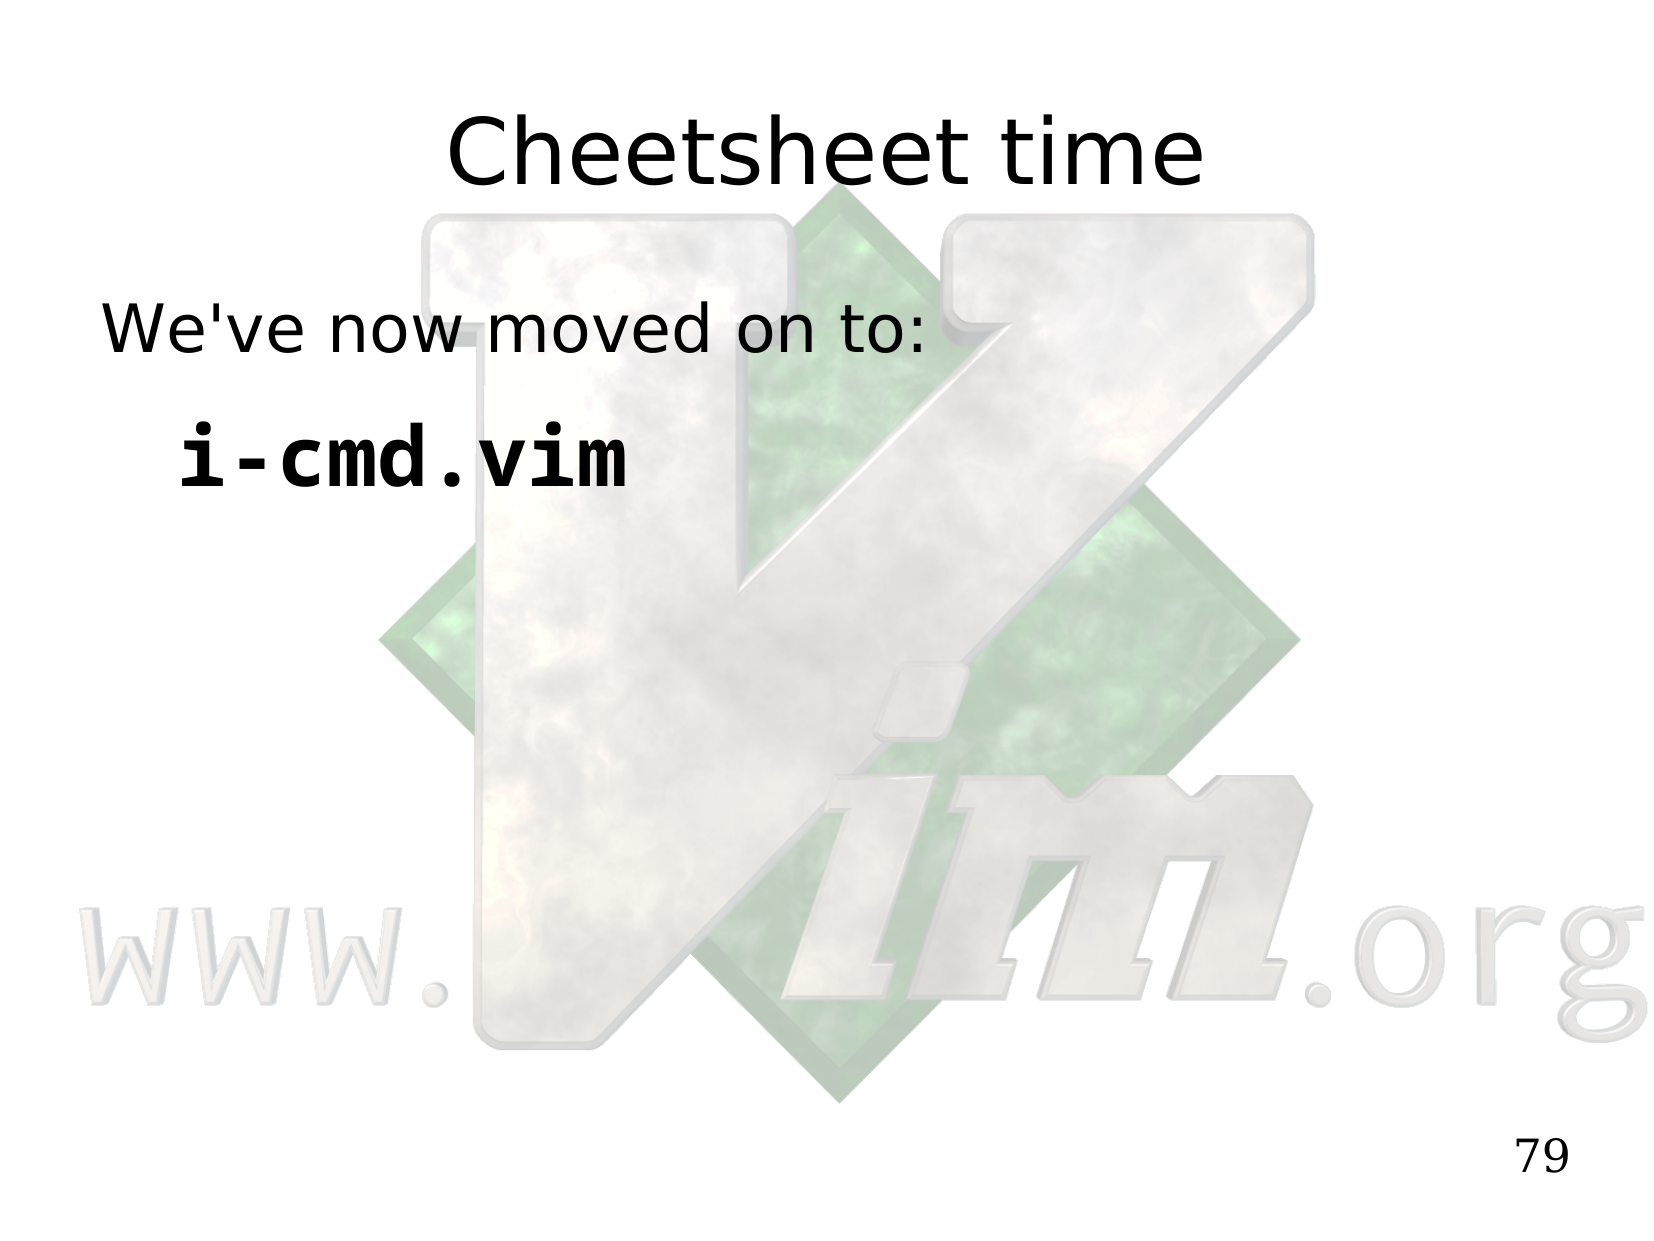

# Cheetsheet time
We've now moved on to:
i-cmd.vim
79